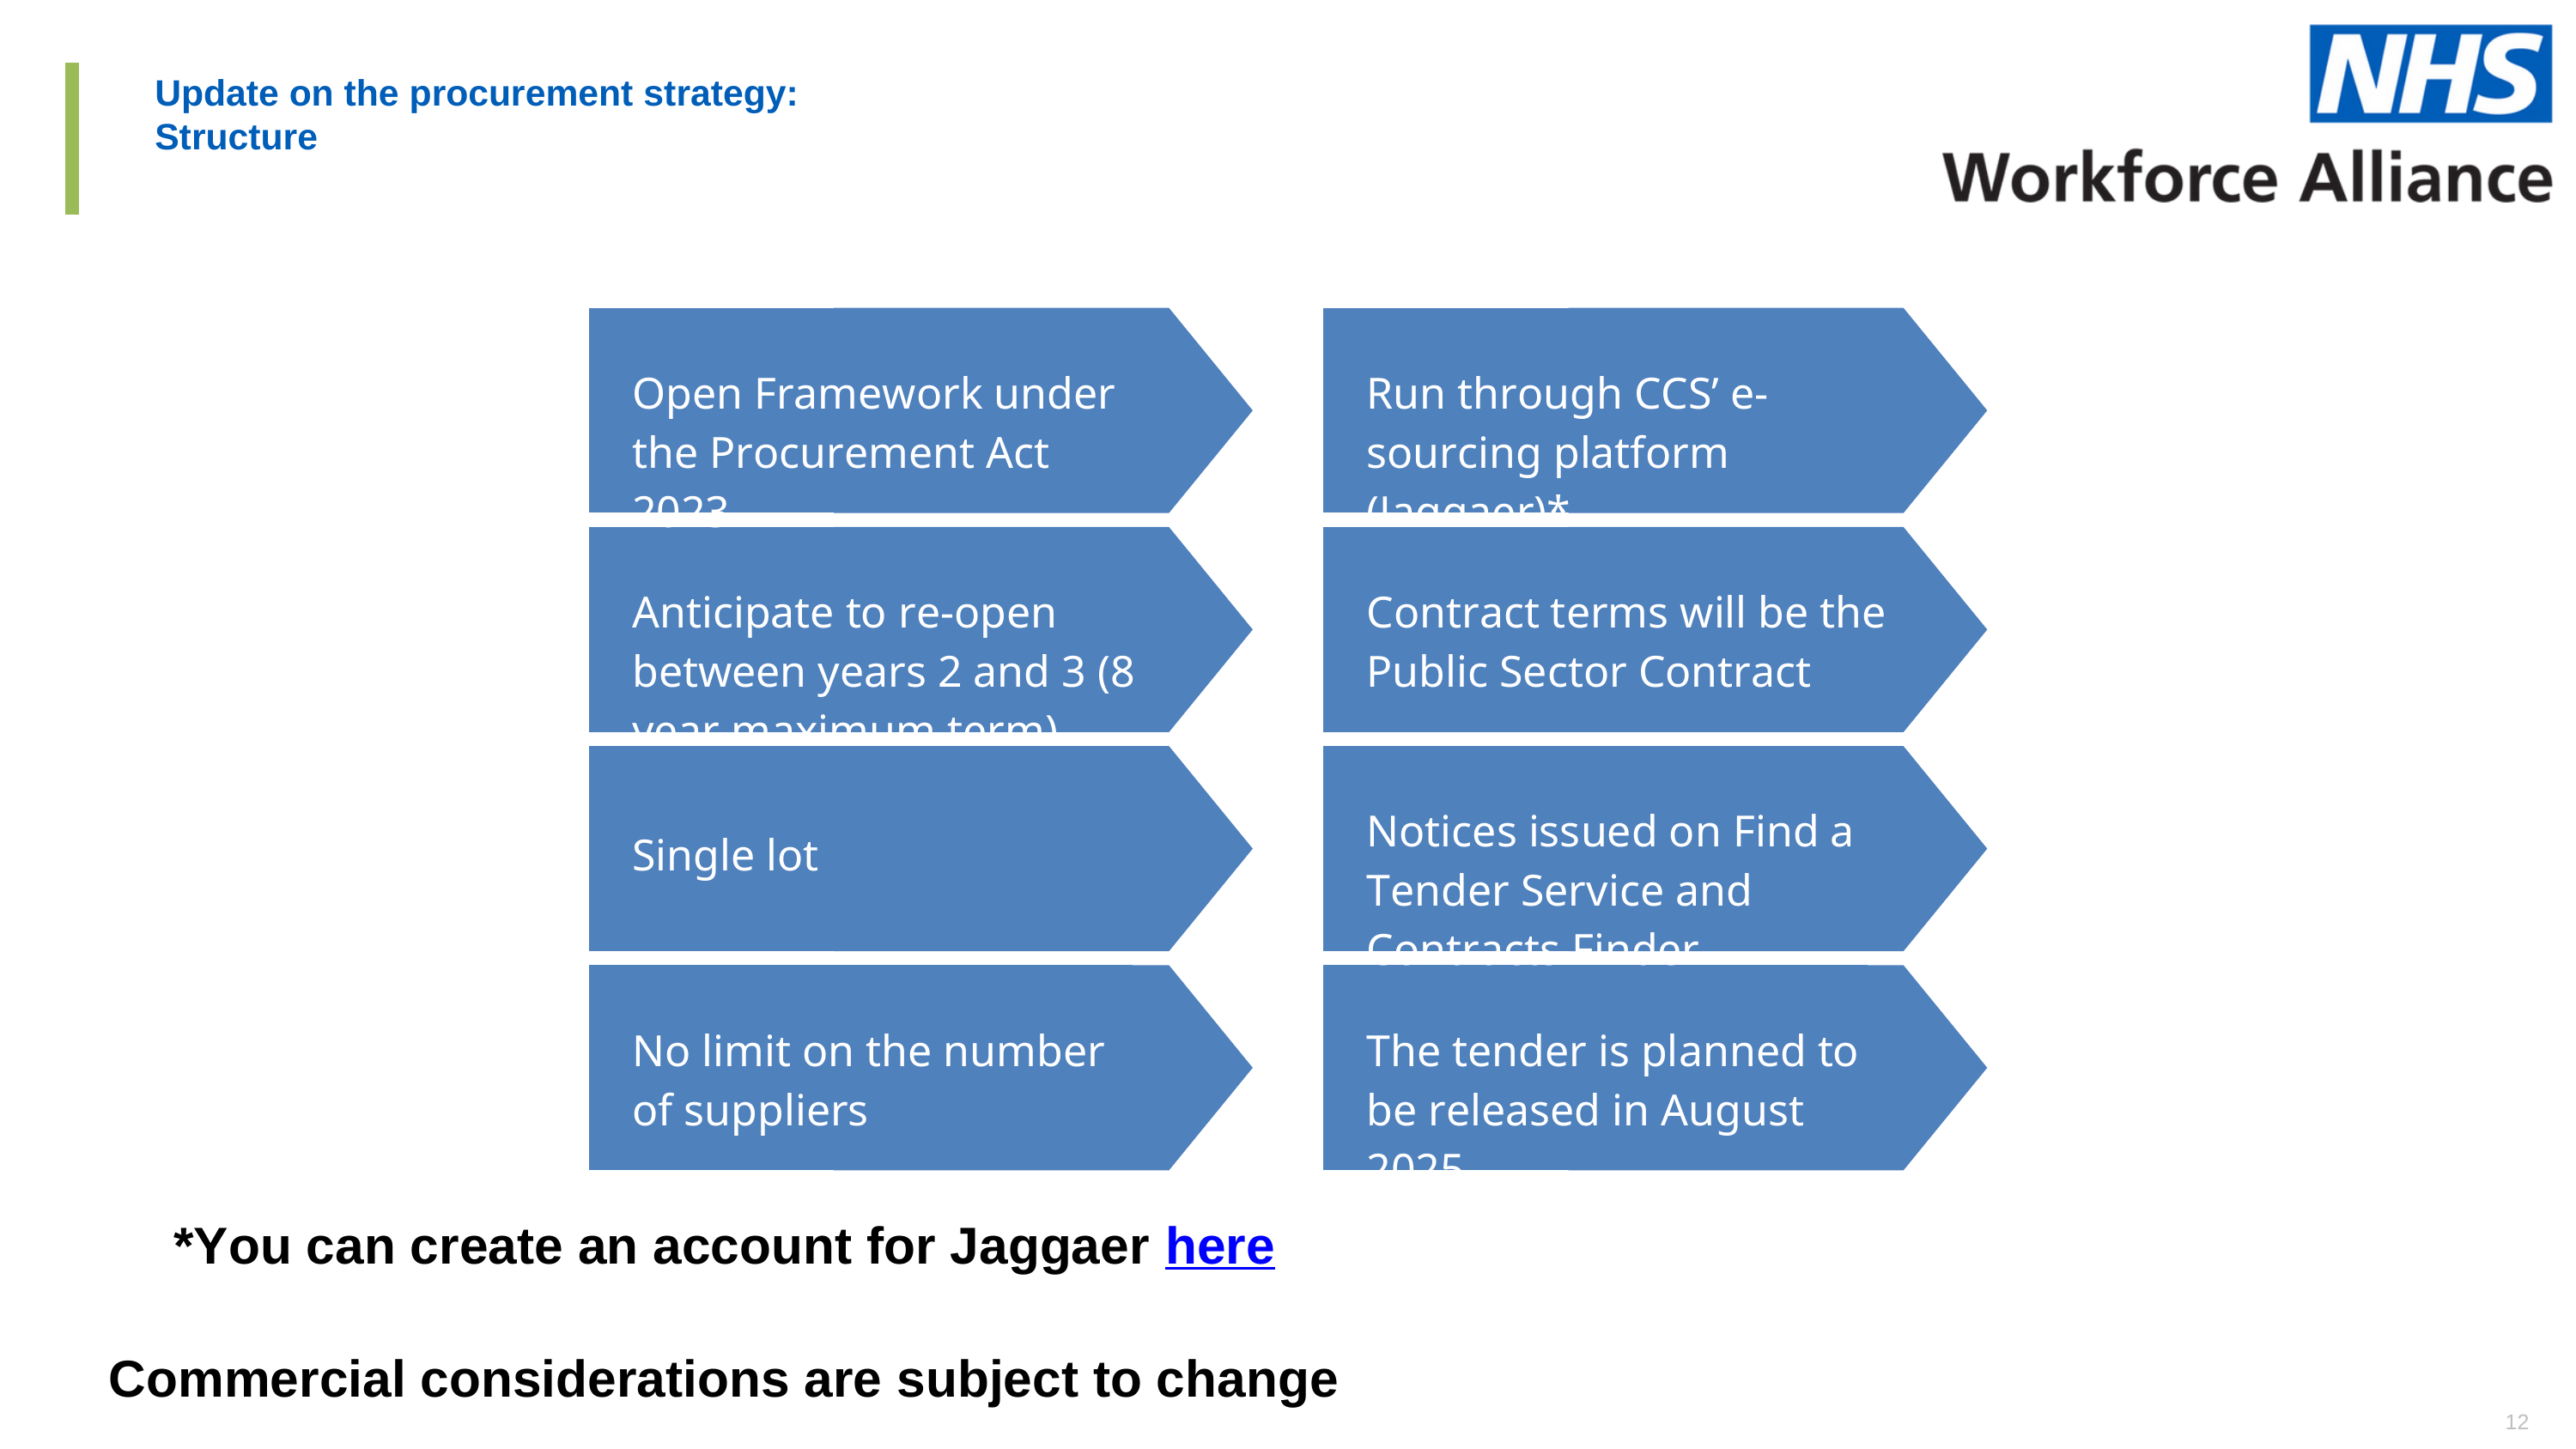

# Update on the procurement strategy:
Structure
Open Framework under the Procurement Act 2023
Run through CCS’ e-sourcing platform (Jaggaer)*
Anticipate to re-open between years 2 and 3 (8 year maximum term)
Contract terms will be the Public Sector Contract
Single lot
Notices issued on Find a Tender Service and Contracts Finder
Lorem ipsum dolor sit amet at nec at adipiscing
Lorem ipsum dolor sit amet at nec at adipiscing
No limit on the number of suppliers
The tender is planned to be released in August 2025
*You can create an account for Jaggaer here
Commercial considerations are subject to change